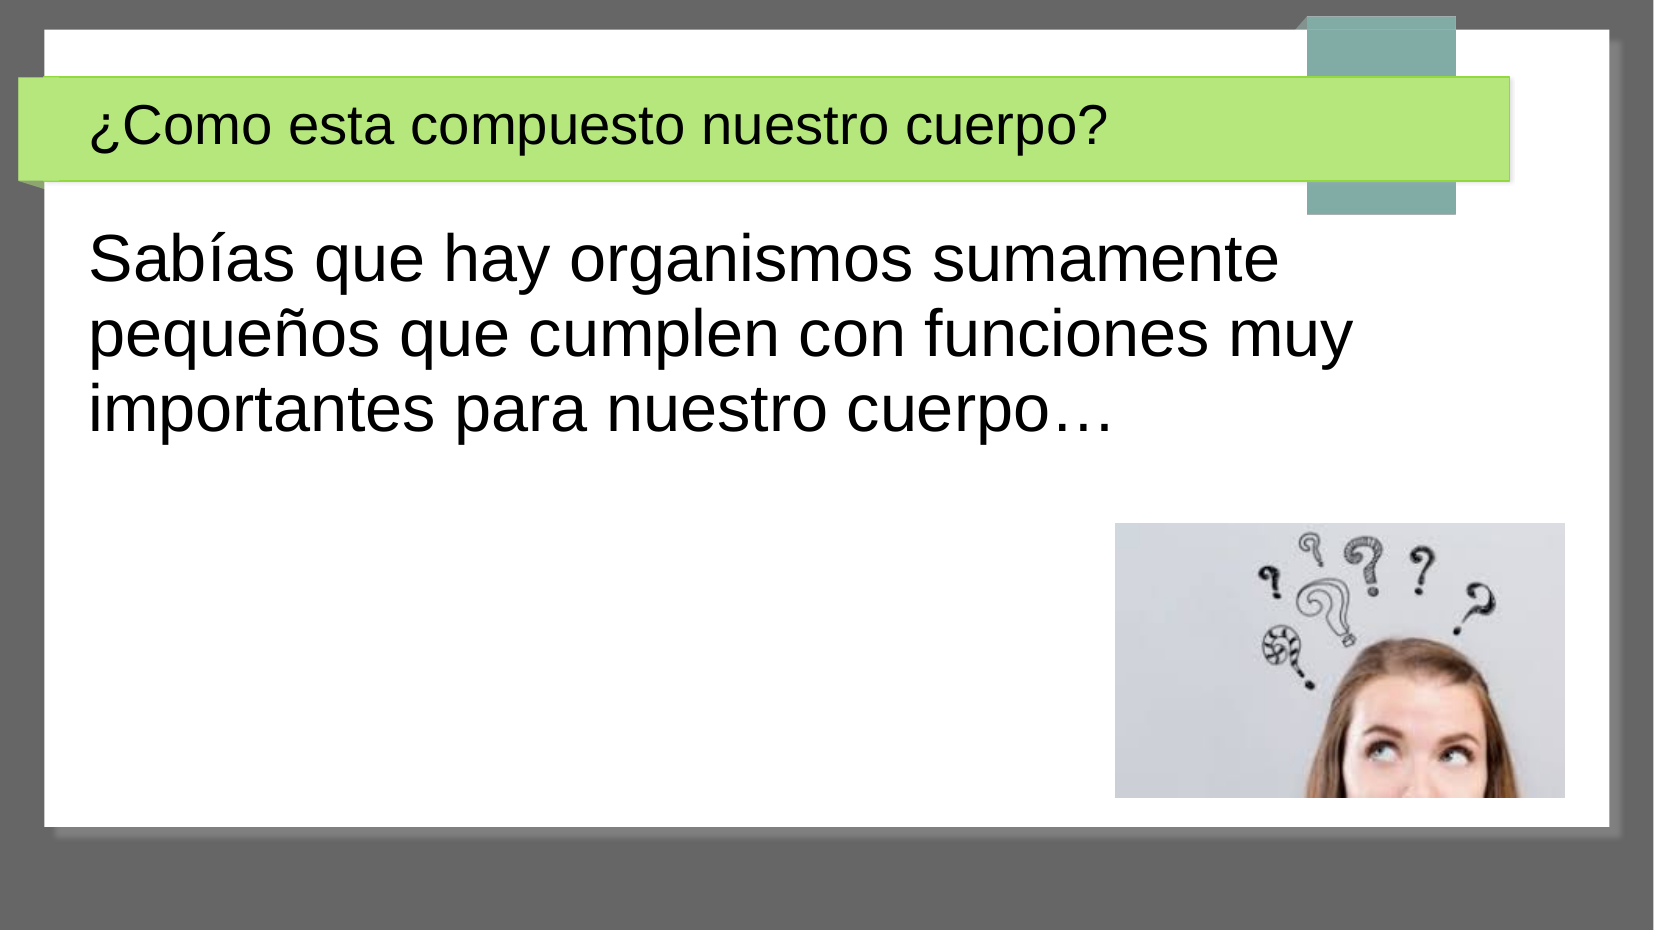

# ¿Como esta compuesto nuestro cuerpo?
Sabías que hay organismos sumamente pequeños que cumplen con funciones muy importantes para nuestro cuerpo…